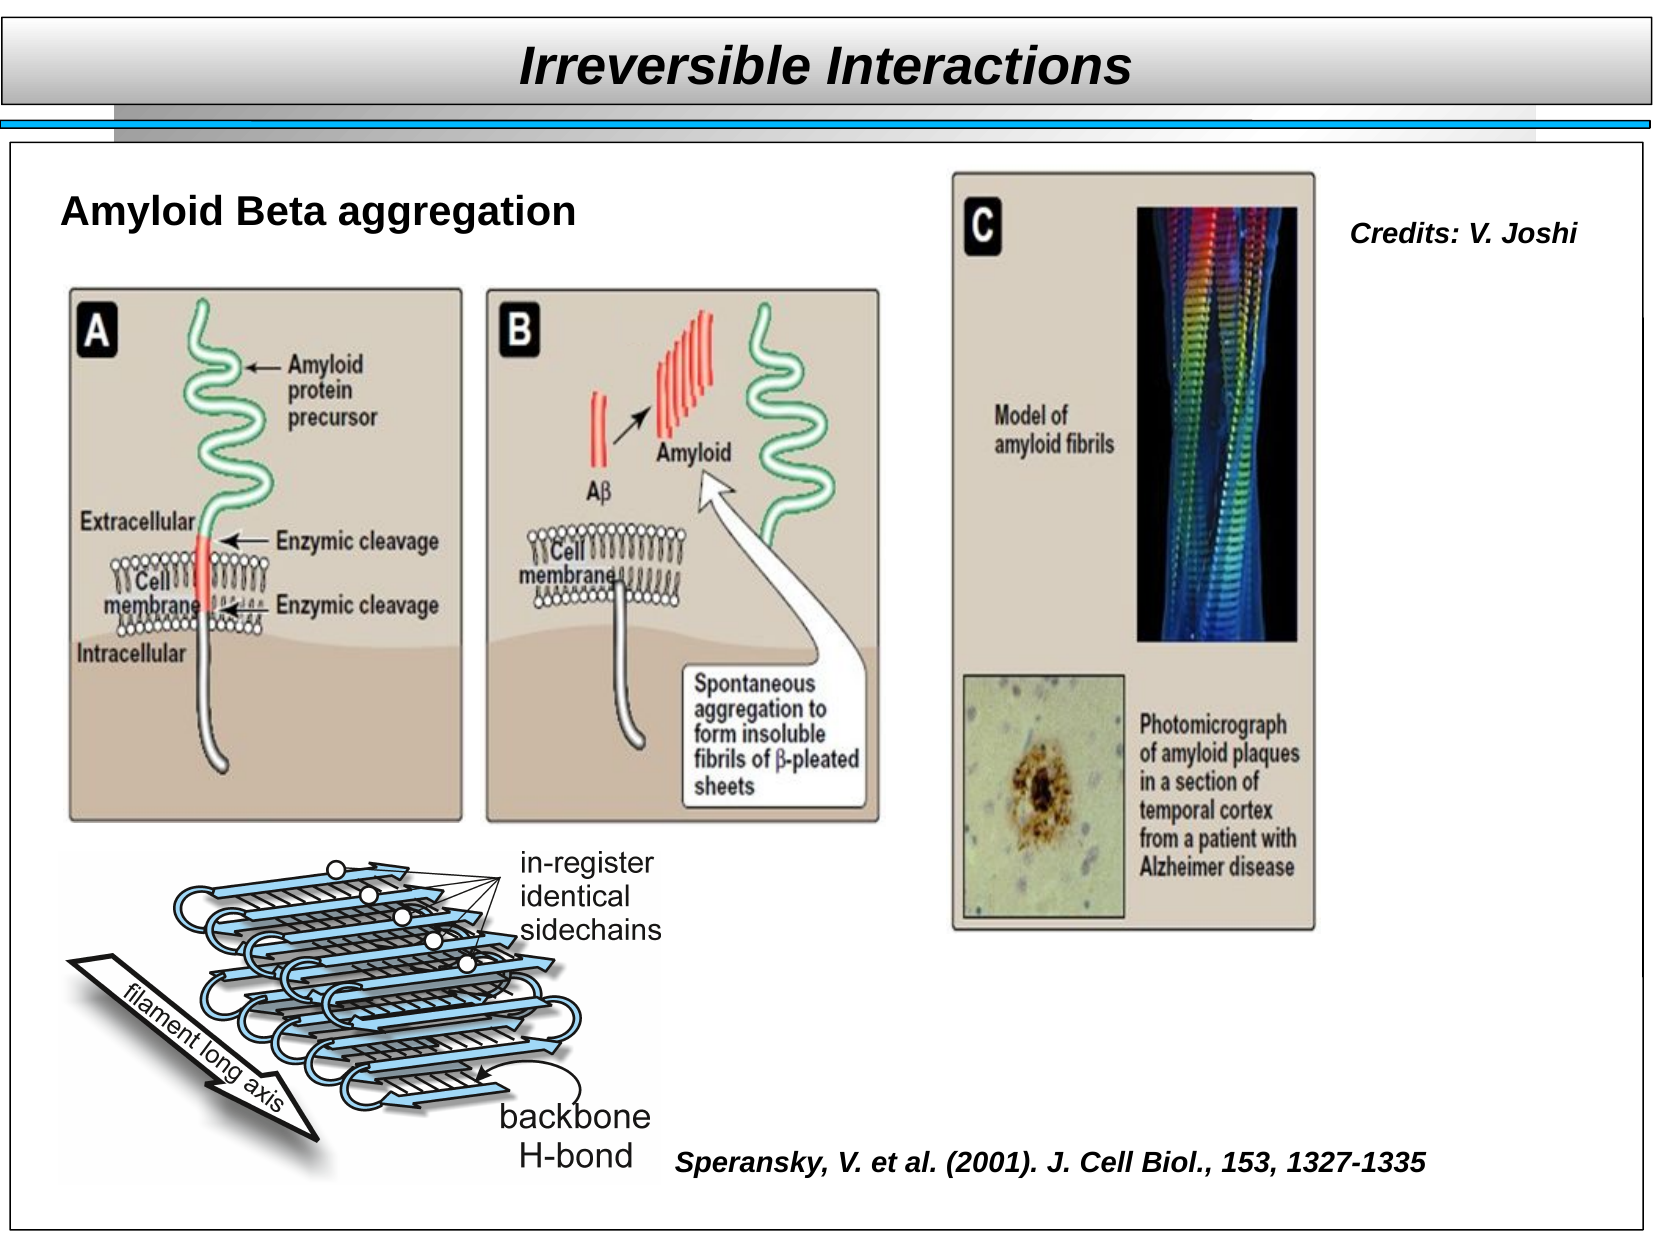

Irreversible Interactions
Amyloid Beta aggregation
Credits: V. Joshi
Speransky, V. et al. (2001). J. Cell Biol., 153, 1327-1335